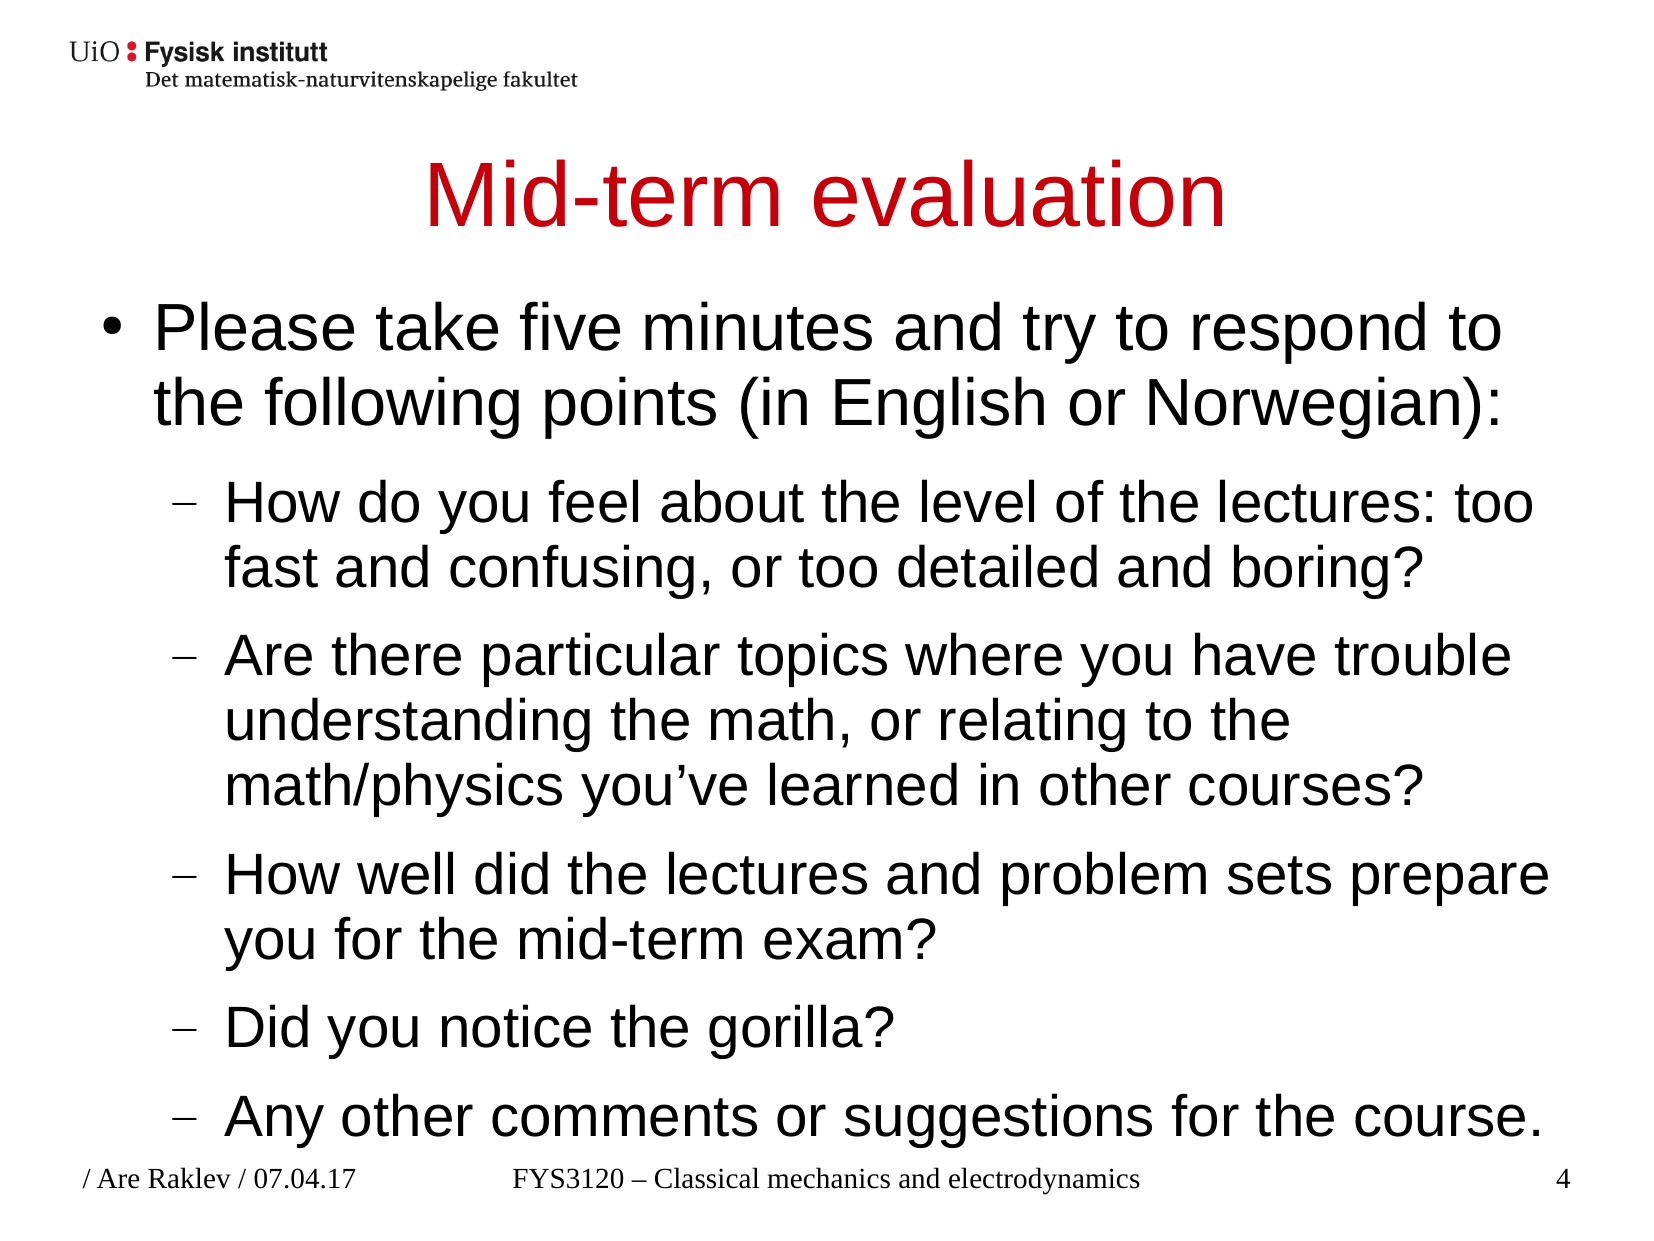

# Mid-term evaluation
Please take five minutes and try to respond to the following points (in English or Norwegian):
How do you feel about the level of the lectures: too fast and confusing, or too detailed and boring?
Are there particular topics where you have trouble understanding the math, or relating to the math/physics you’ve learned in other courses?
How well did the lectures and problem sets prepare you for the mid-term exam?
Did you notice the gorilla?
Any other comments or suggestions for the course.
/ Are Raklev / 07.04.17
FYS3120 – Classical mechanics and electrodynamics
4